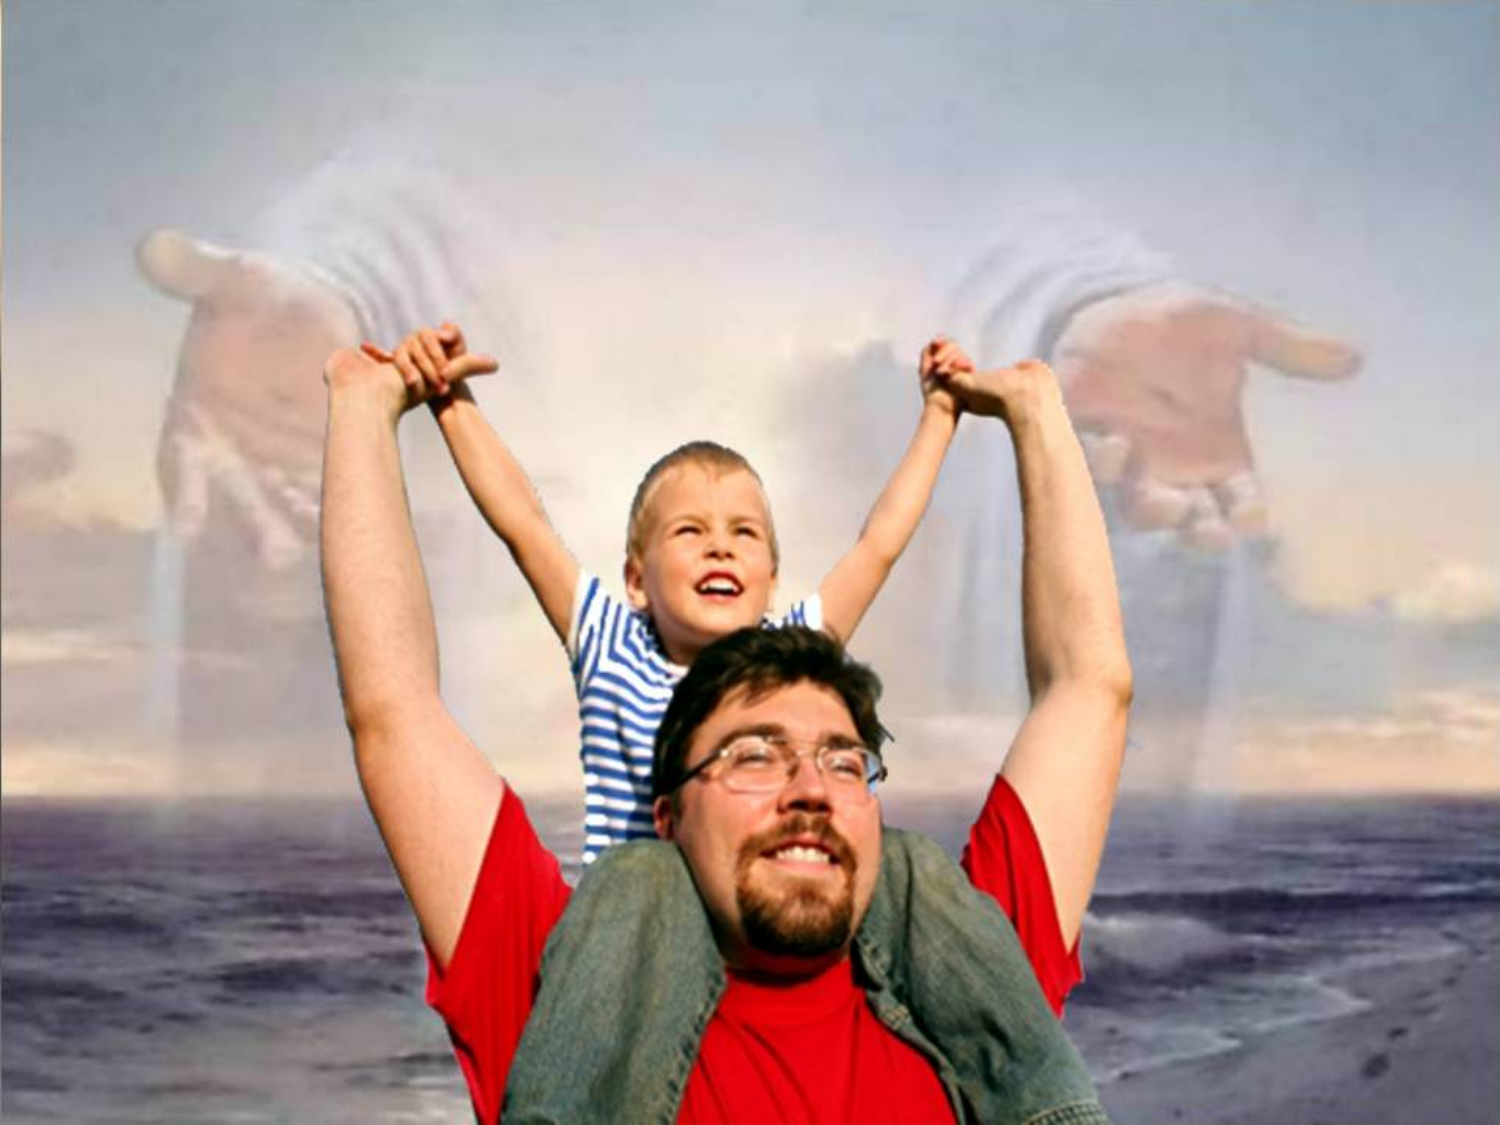

Священник – это человек, который служит Богу.